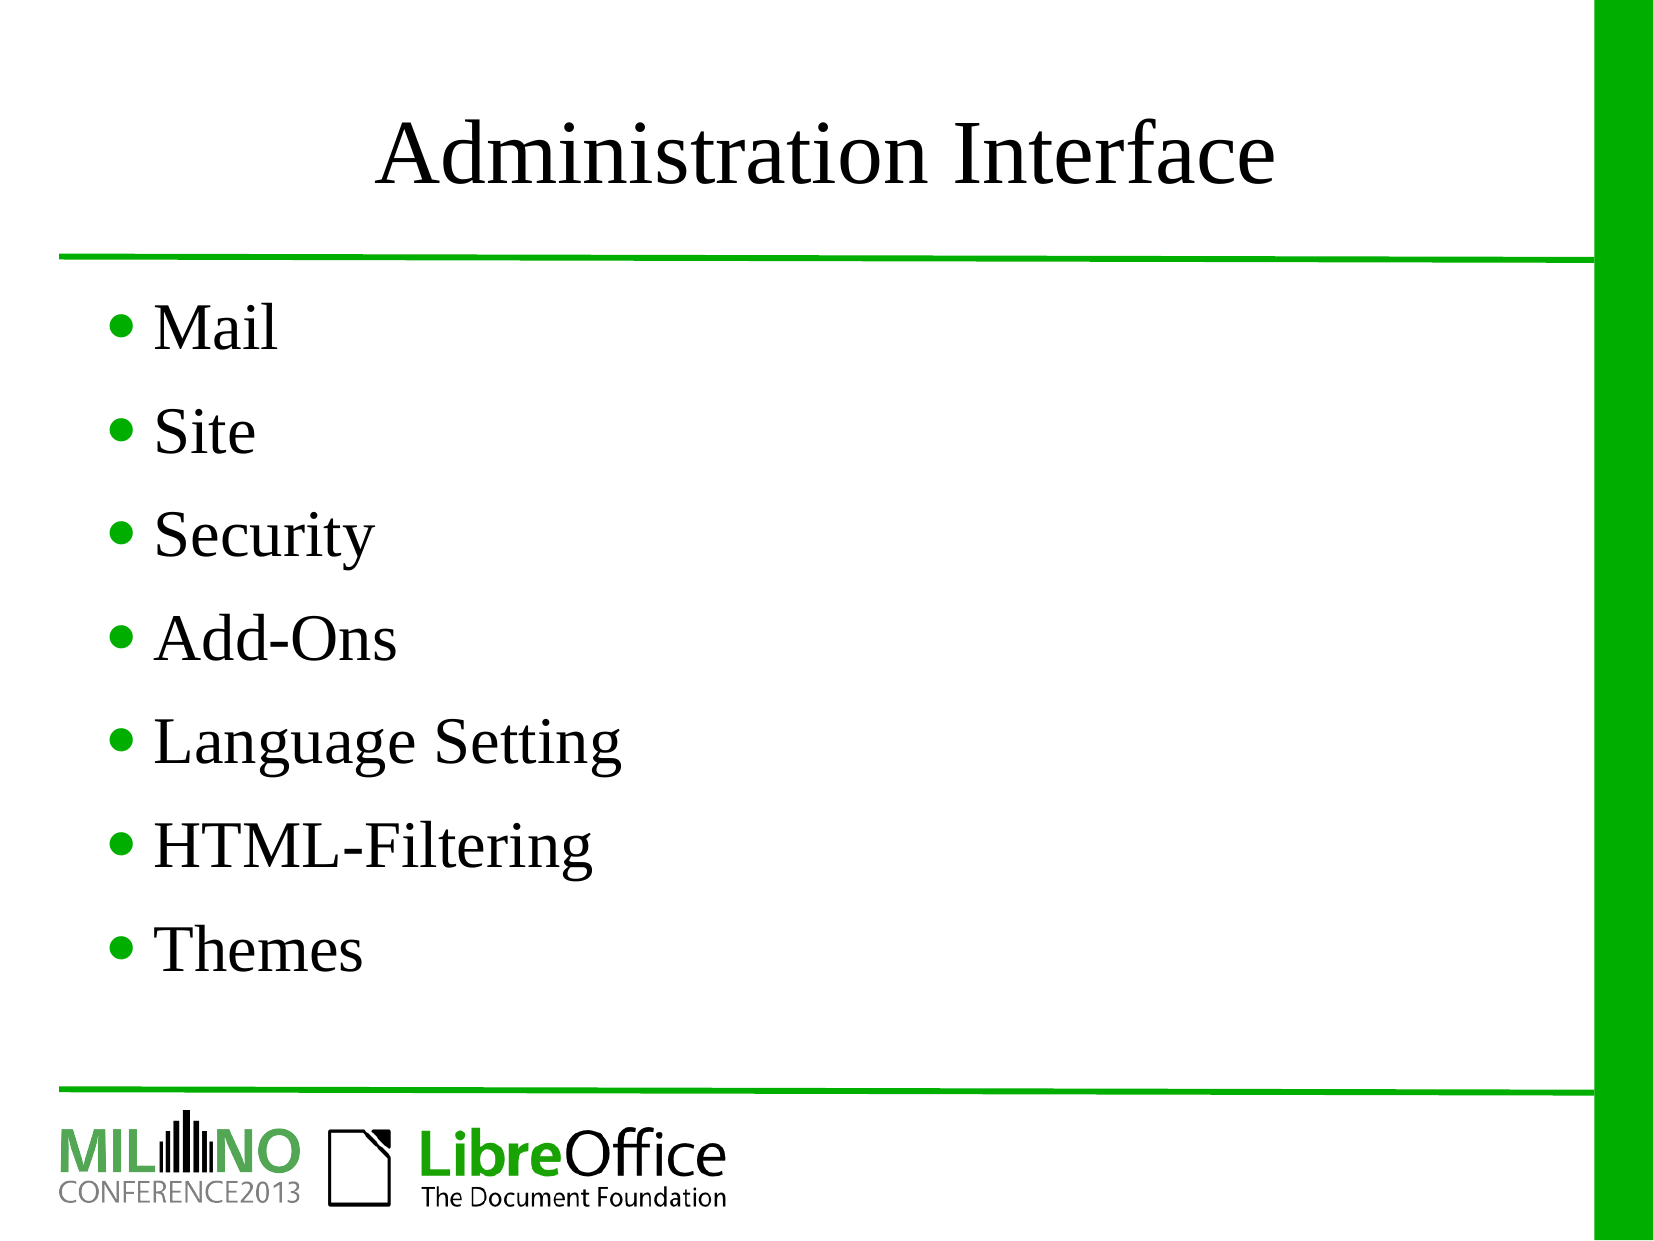

# Administration Interface
Mail
Site
Security
Add-Ons
Language Setting
HTML-Filtering
Themes